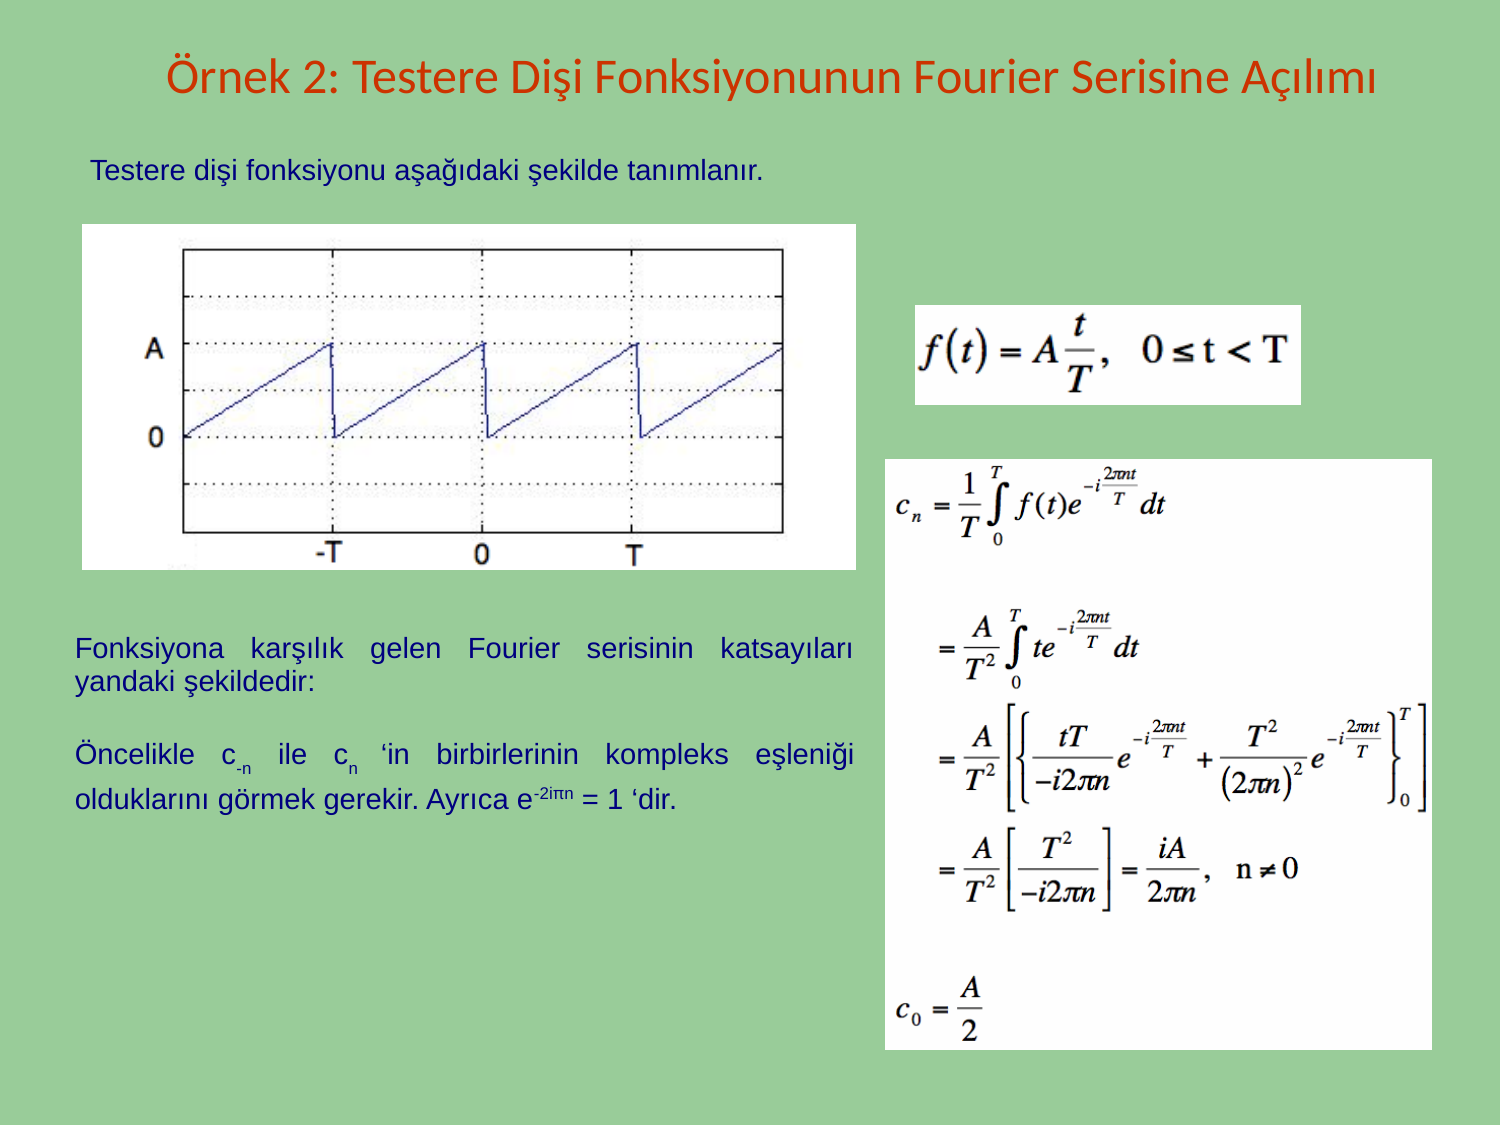

# Örnek 2: Testere Dişi Fonksiyonunun Fourier Serisine Açılımı
Testere dişi fonksiyonu aşağıdaki şekilde tanımlanır.
Fonksiyona karşılık gelen Fourier serisinin katsayıları yandaki şekildedir:
Öncelikle c-n ile cn ‘in birbirlerinin kompleks eşleniği olduklarını görmek gerekir. Ayrıca e-2iπn = 1 ‘dir.